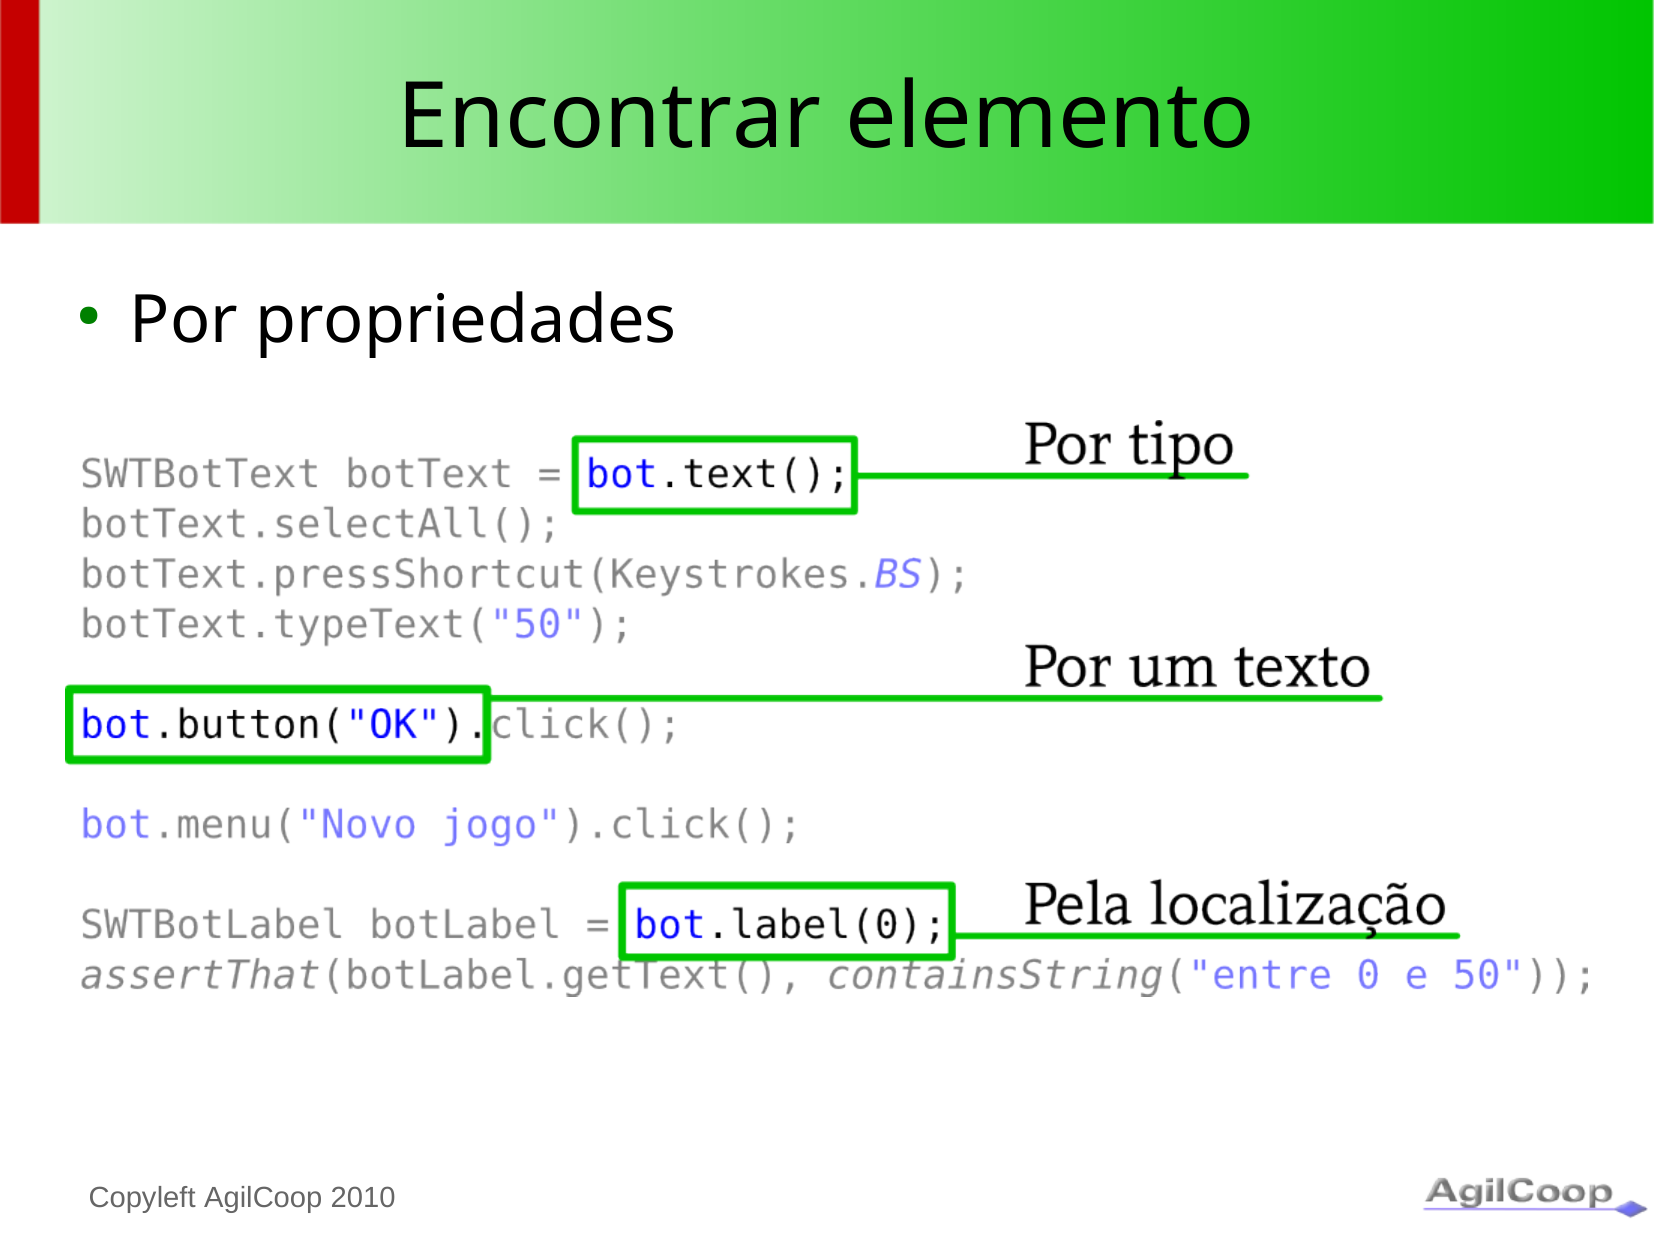

# Encontrar elemento
Por propriedades
Copyleft AgilCoop 2010